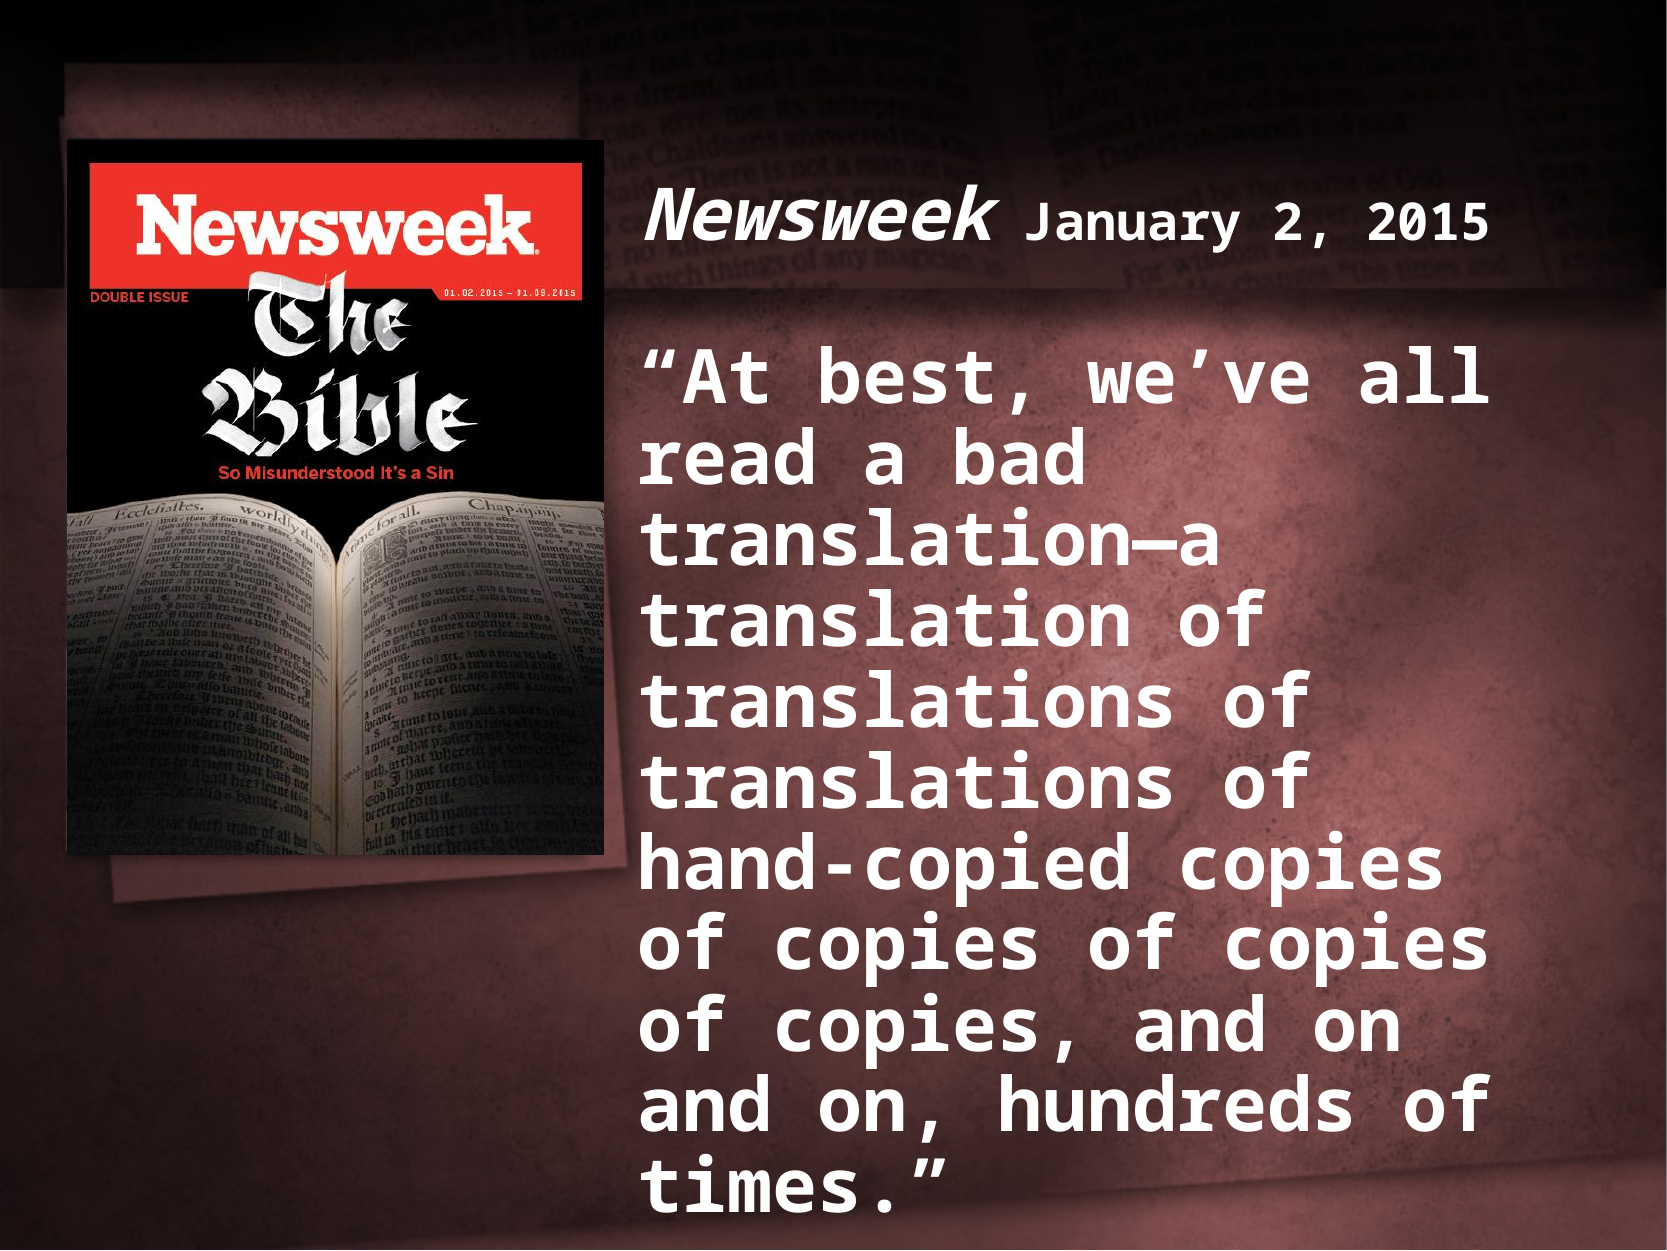

Newsweek January 2, 2015
“At best, we’ve all read a bad translation—a translation of translations of translations of hand-copied copies of copies of copies of copies, and on and on, hundreds of times.”